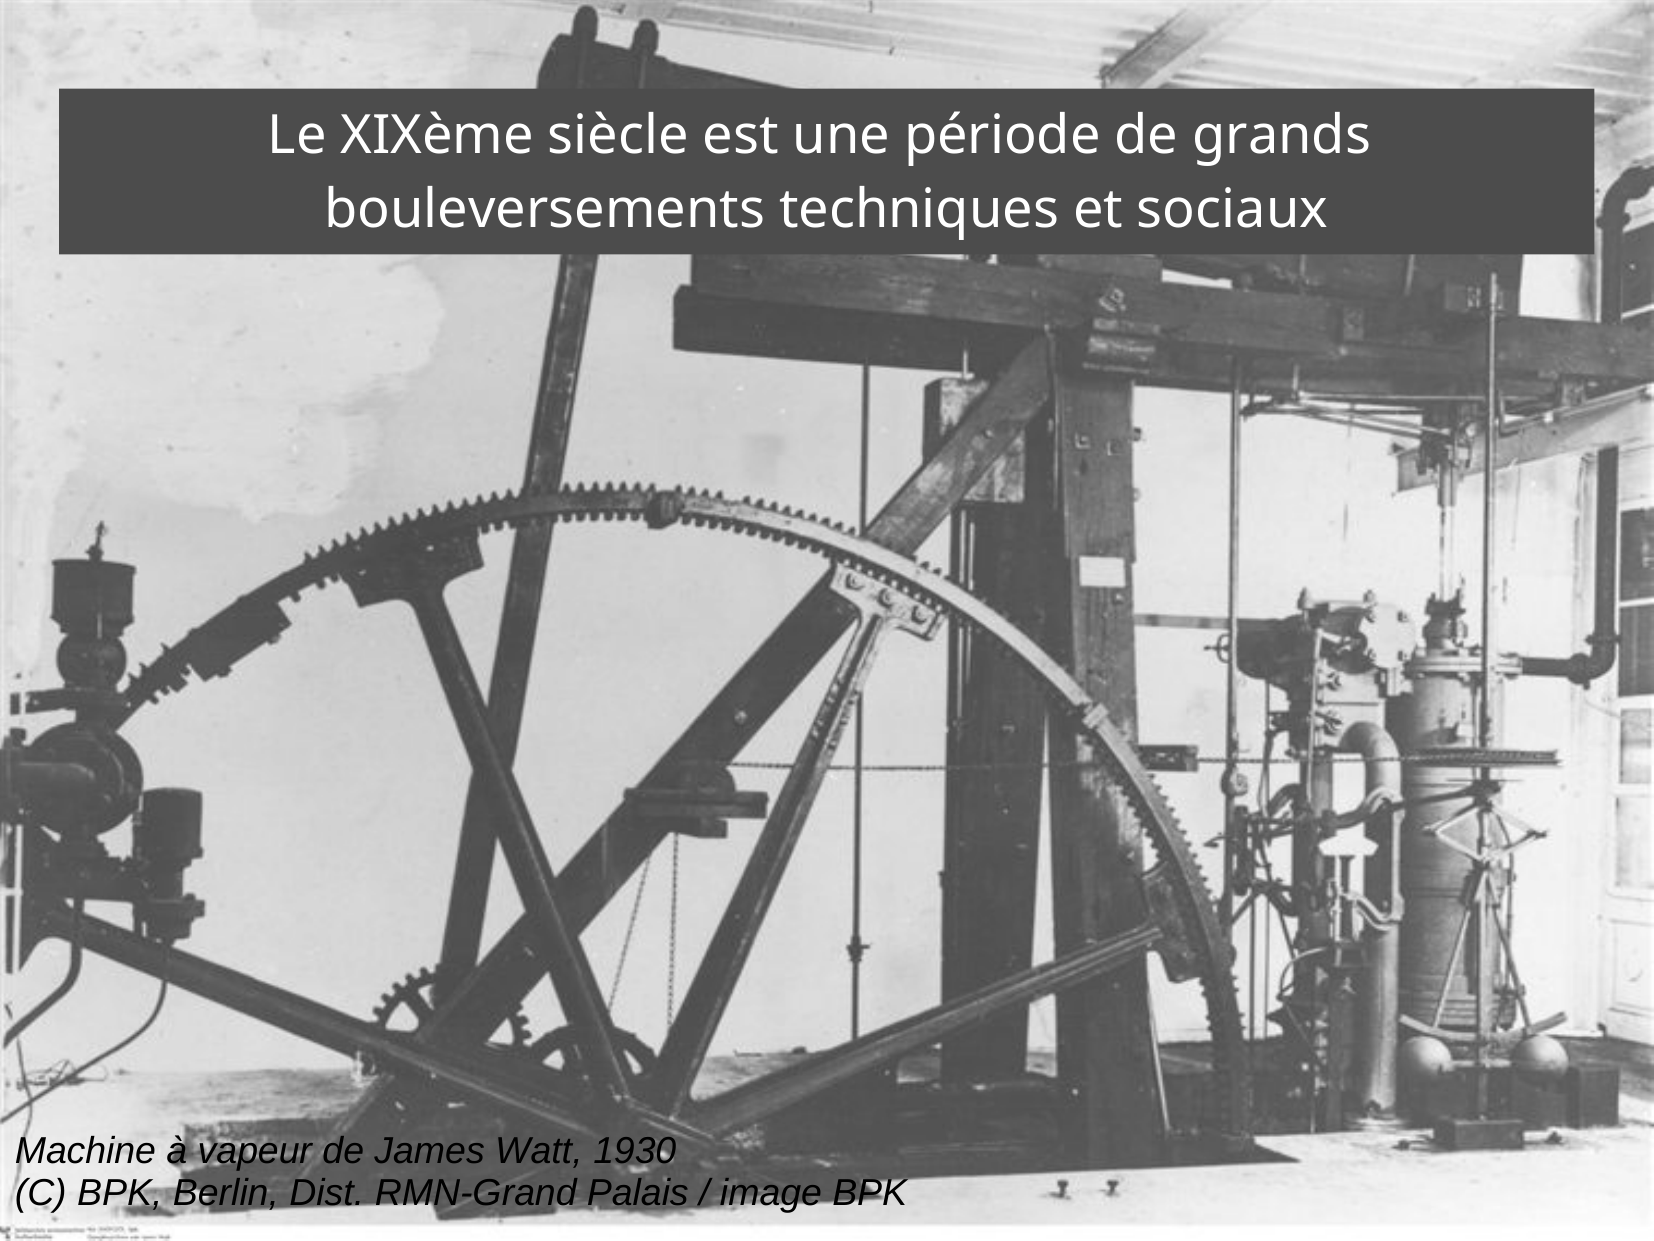

Le XIXème siècle est une période de grands bouleversements techniques et sociaux
Machine à vapeur de James Watt, 1930
(C) BPK, Berlin, Dist. RMN-Grand Palais / image BPK